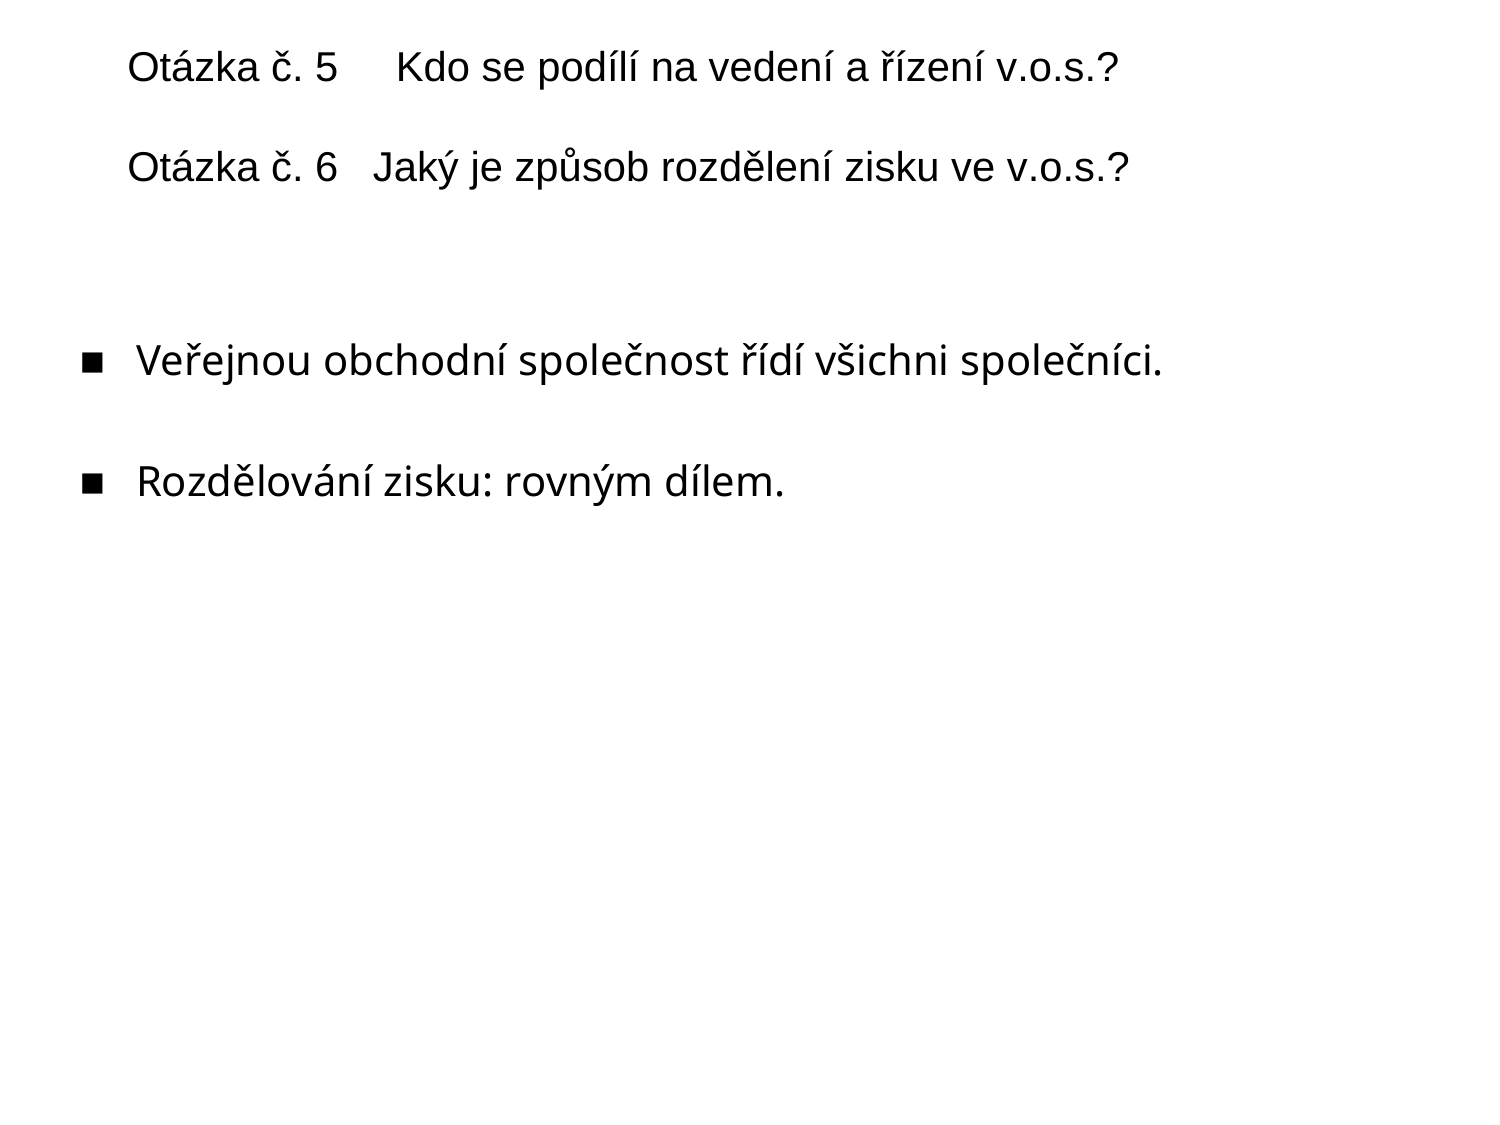

# Otázka č. 5 Kdo se podílí na vedení a řízení v.o.s.? Otázka č. 6 Jaký je způsob rozdělení zisku ve v.o.s.?
■	Veřejnou obchodní společnost řídí všichni společníci.
■	Rozdělování zisku: rovným dílem.